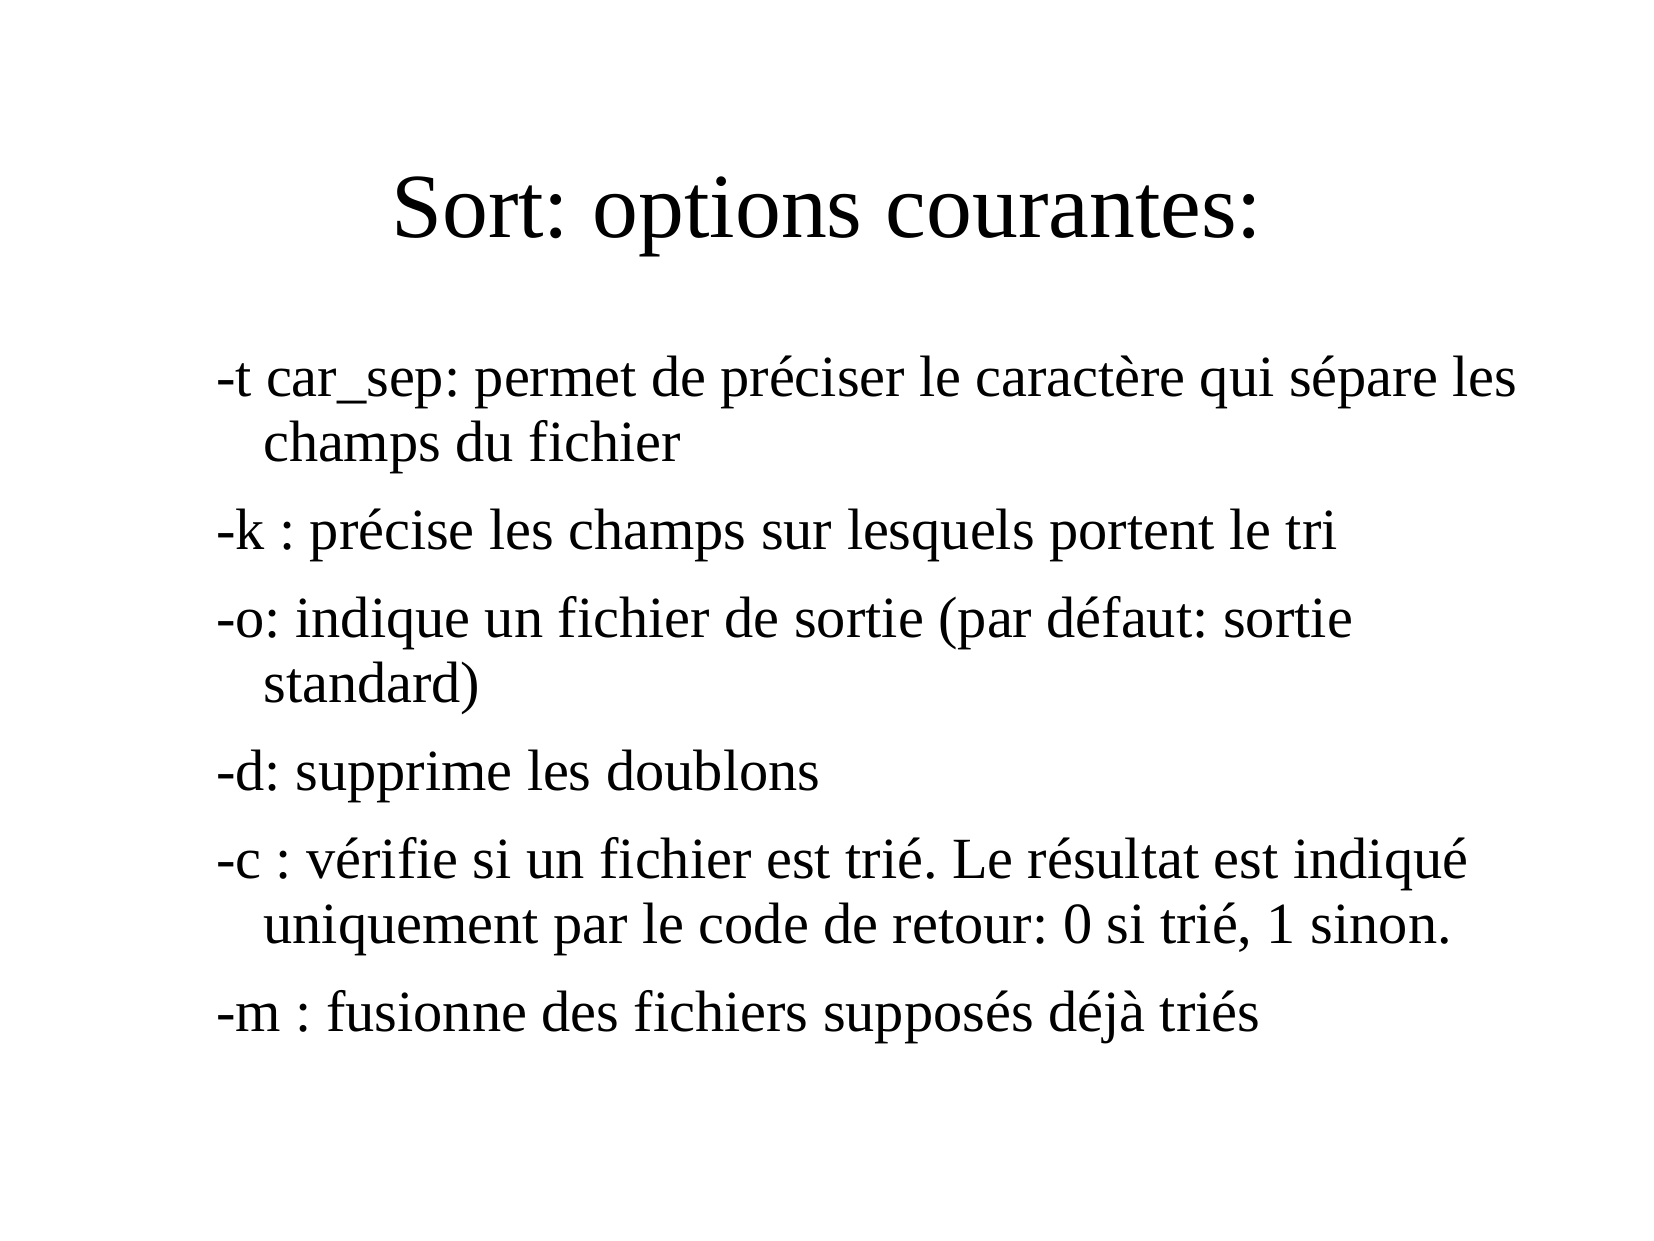

# Sort: options courantes:
-t car_sep: permet de préciser le caractère qui sépare les champs du fichier
-k : précise les champs sur lesquels portent le tri
-o: indique un fichier de sortie (par défaut: sortie standard)
-d: supprime les doublons
-c : vérifie si un fichier est trié. Le résultat est indiqué uniquement par le code de retour: 0 si trié, 1 sinon.
-m : fusionne des fichiers supposés déjà triés